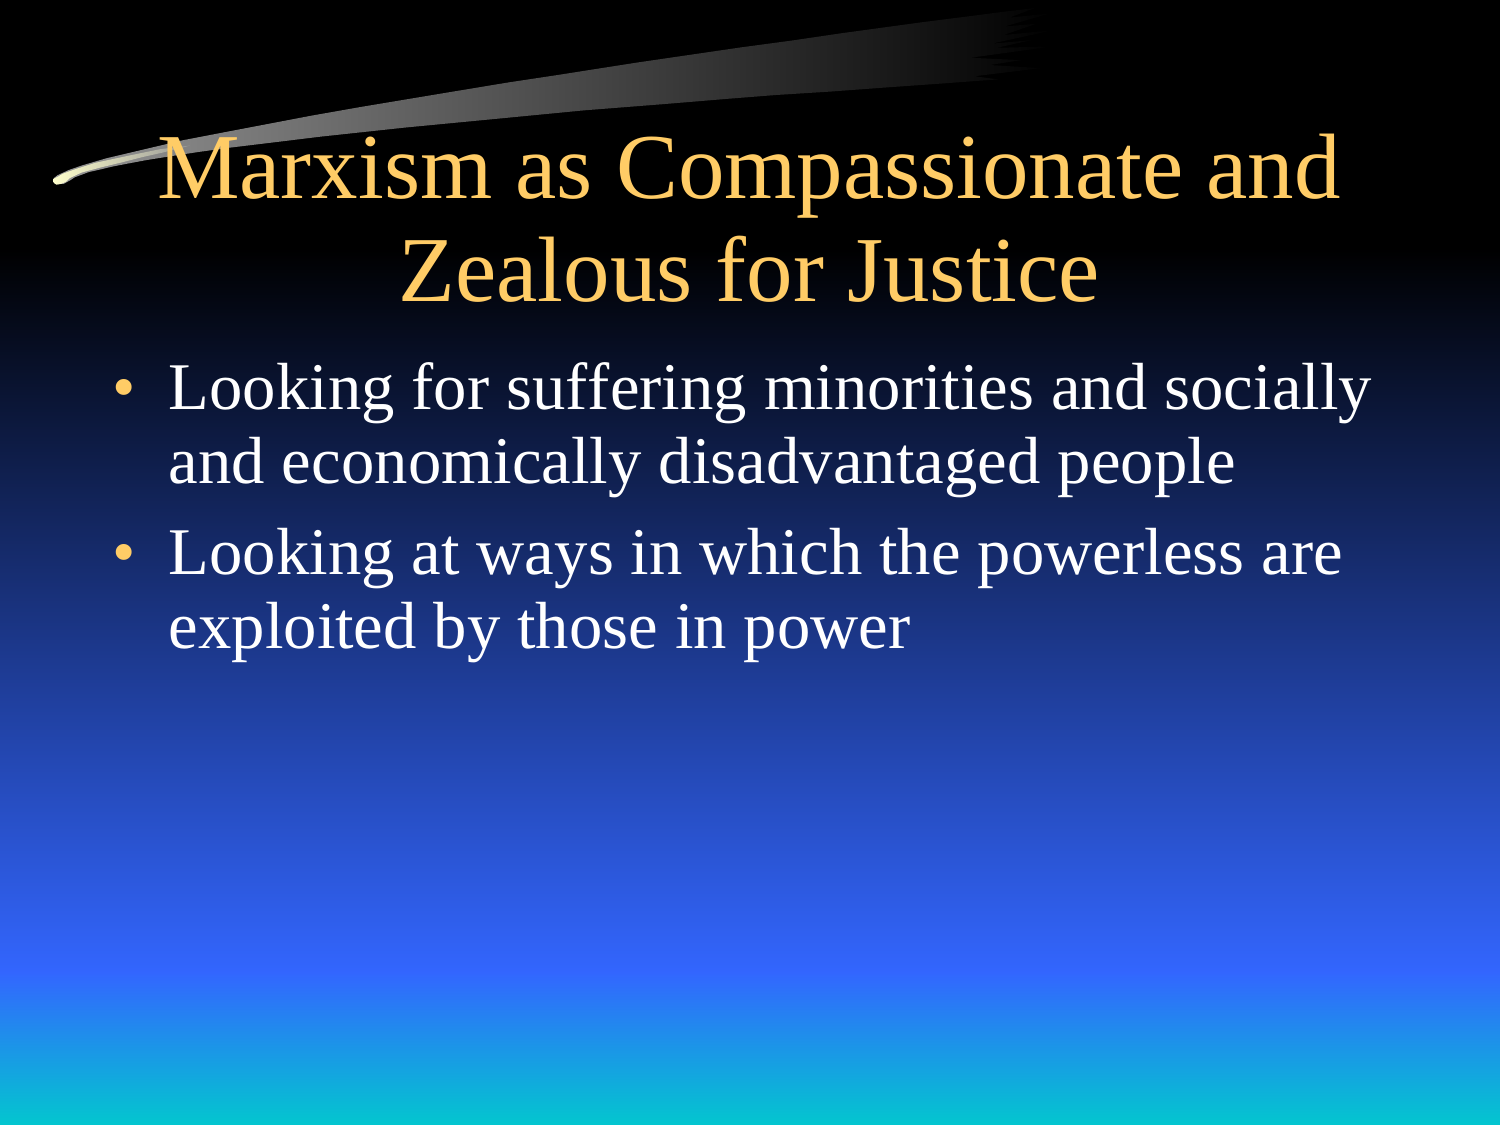

# Marxism as Compassionate and Zealous for Justice
Looking for suffering minorities and socially and economically disadvantaged people
Looking at ways in which the powerless are exploited by those in power